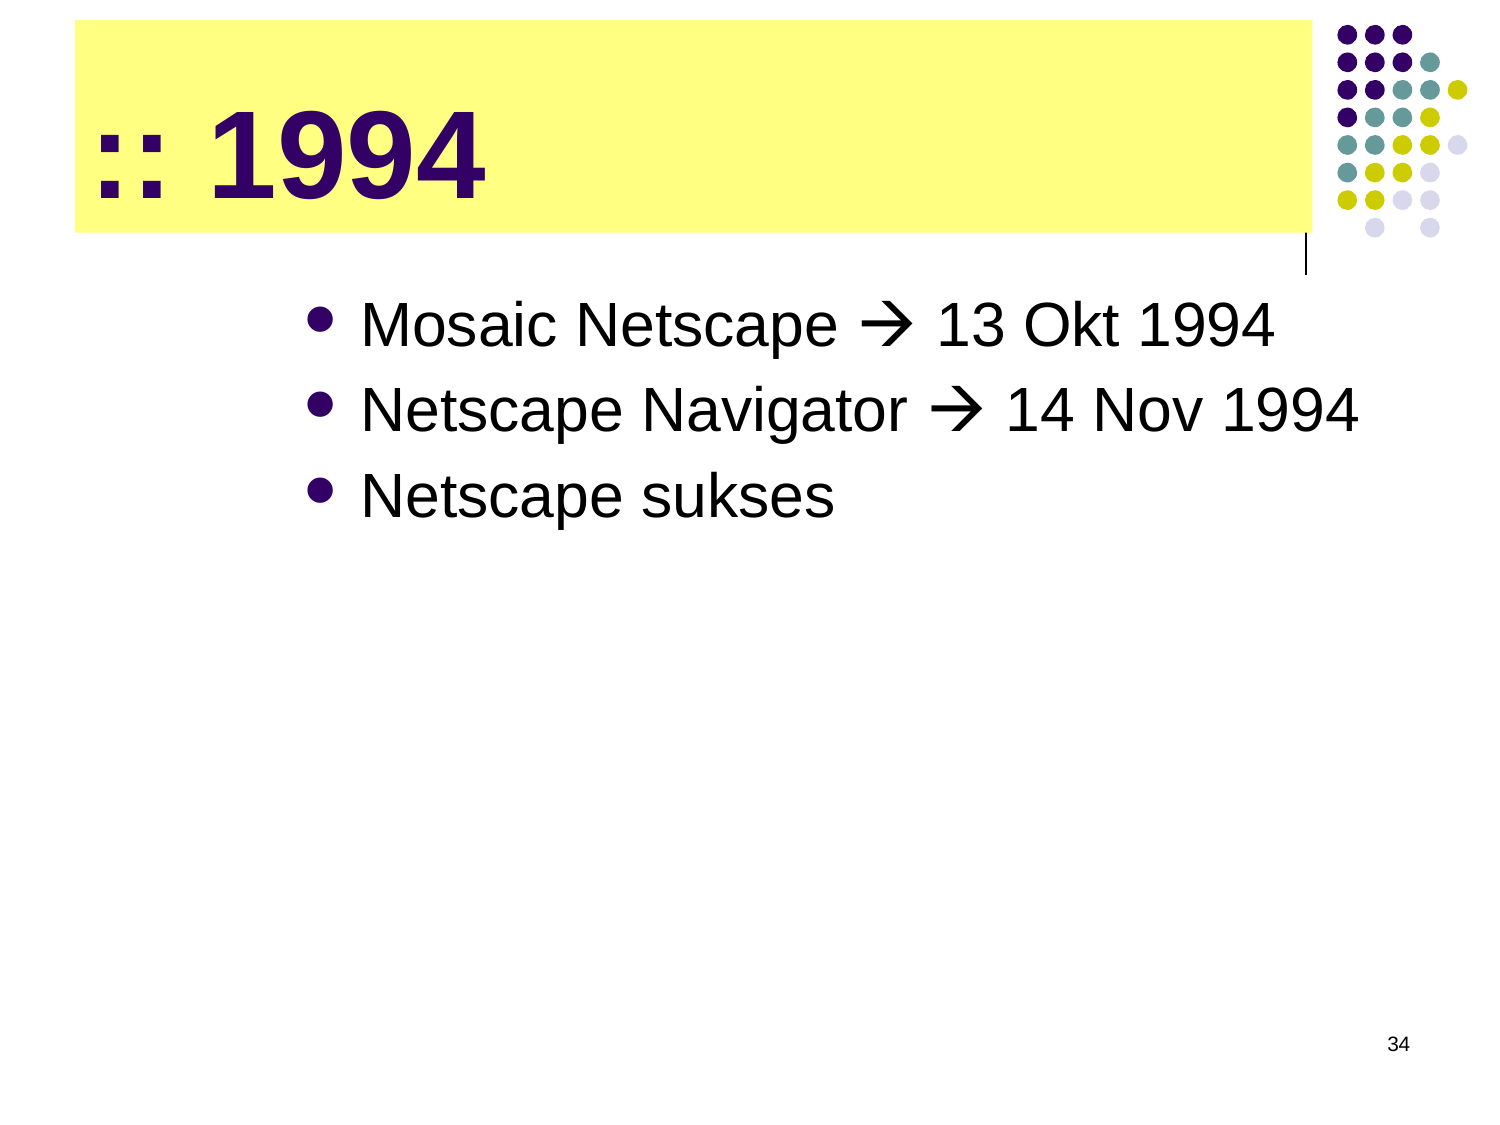

# :: 1994
Mosaic Netscape  13 Okt 1994
Netscape Navigator  14 Nov 1994
Netscape sukses
34